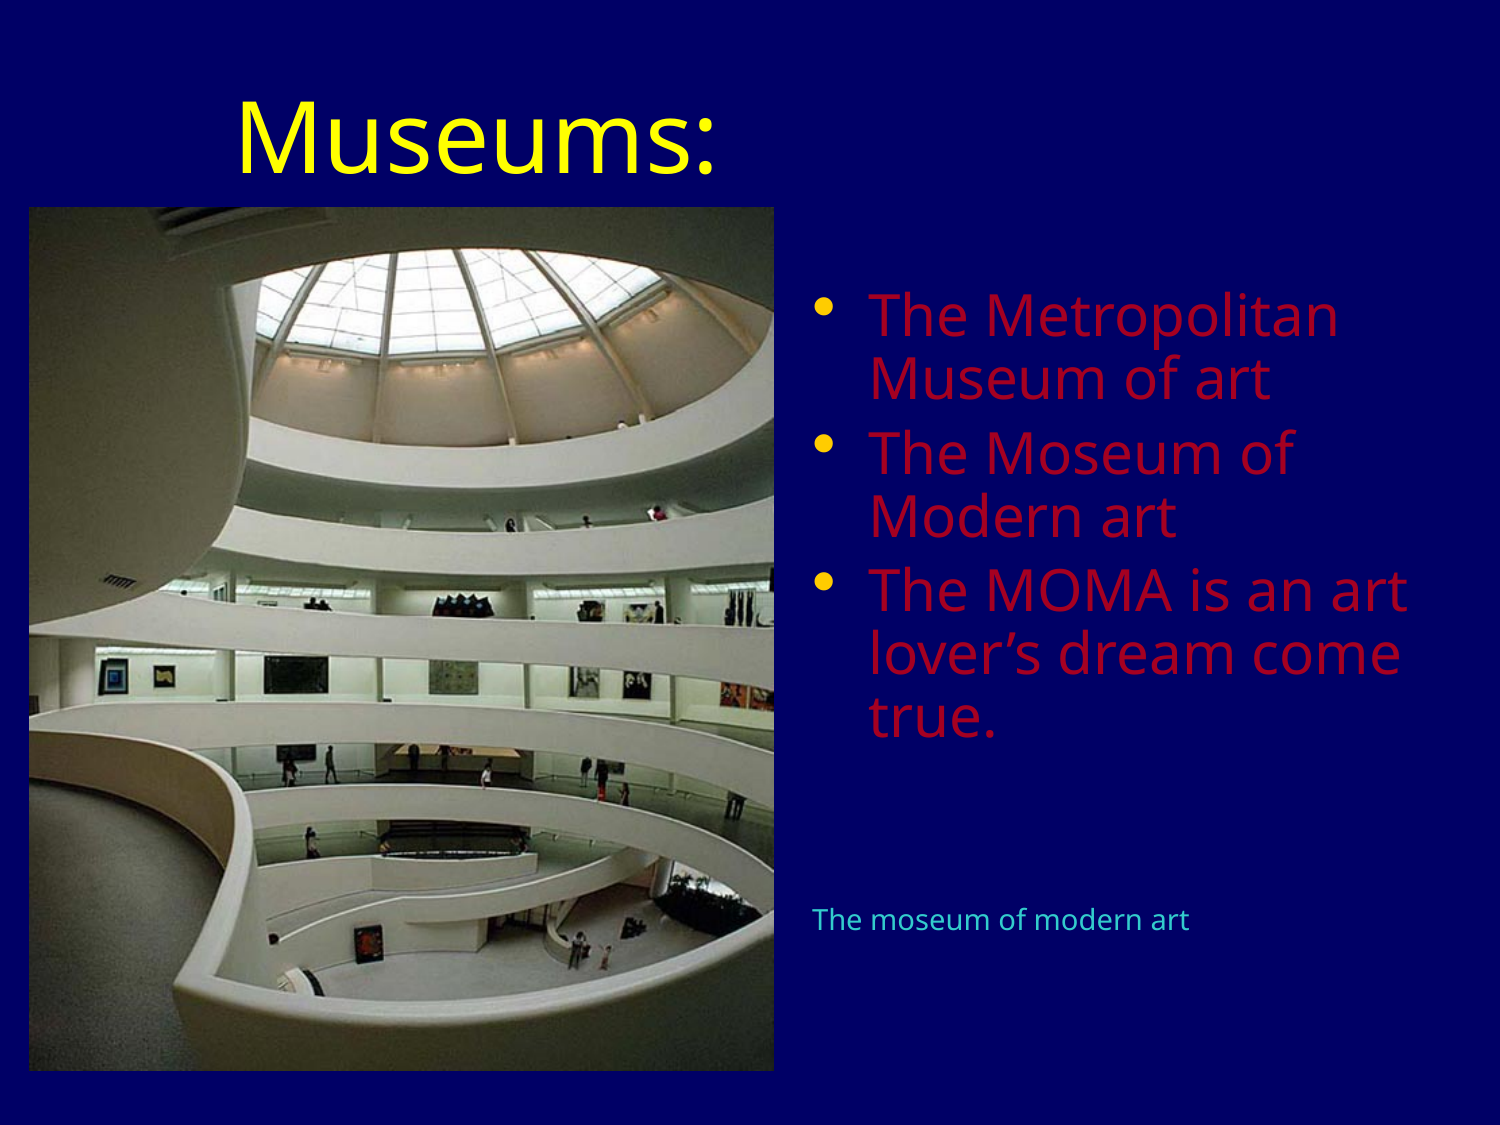

Museums:
# The Metropolitan Museum of art
The Moseum of Modern art
The MOMA is an art lover’s dream come true.
The moseum of modern art